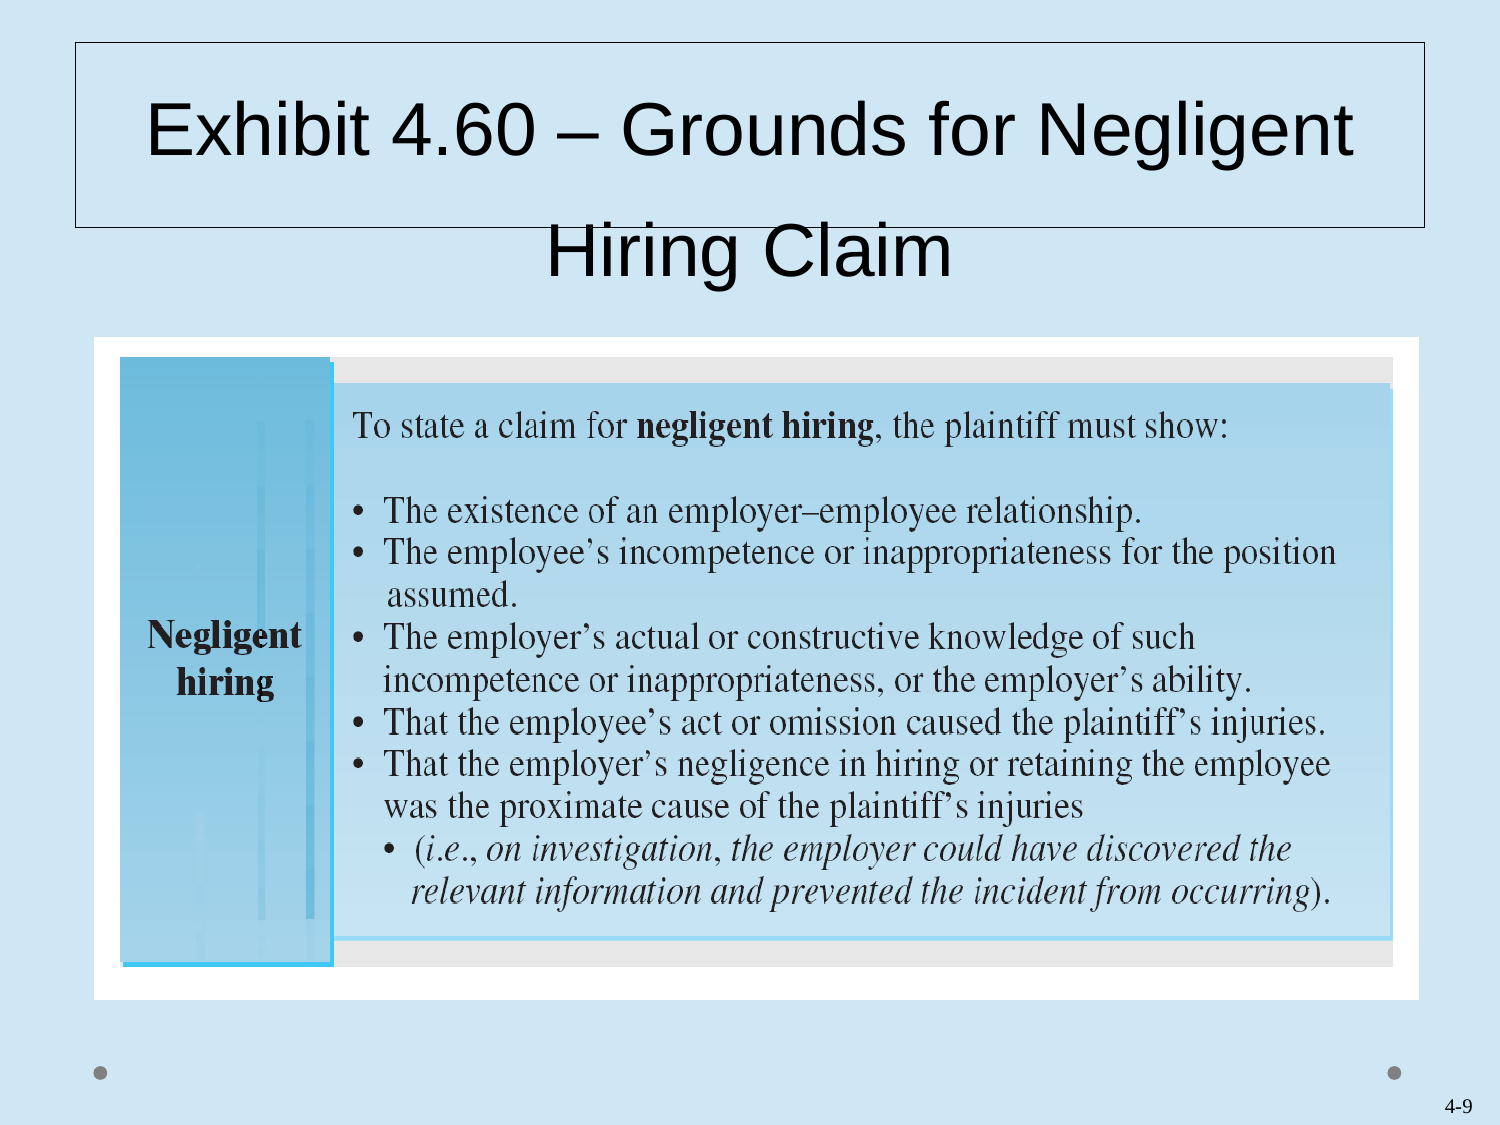

# Exhibit 4.60 – Grounds for Negligent Hiring Claim